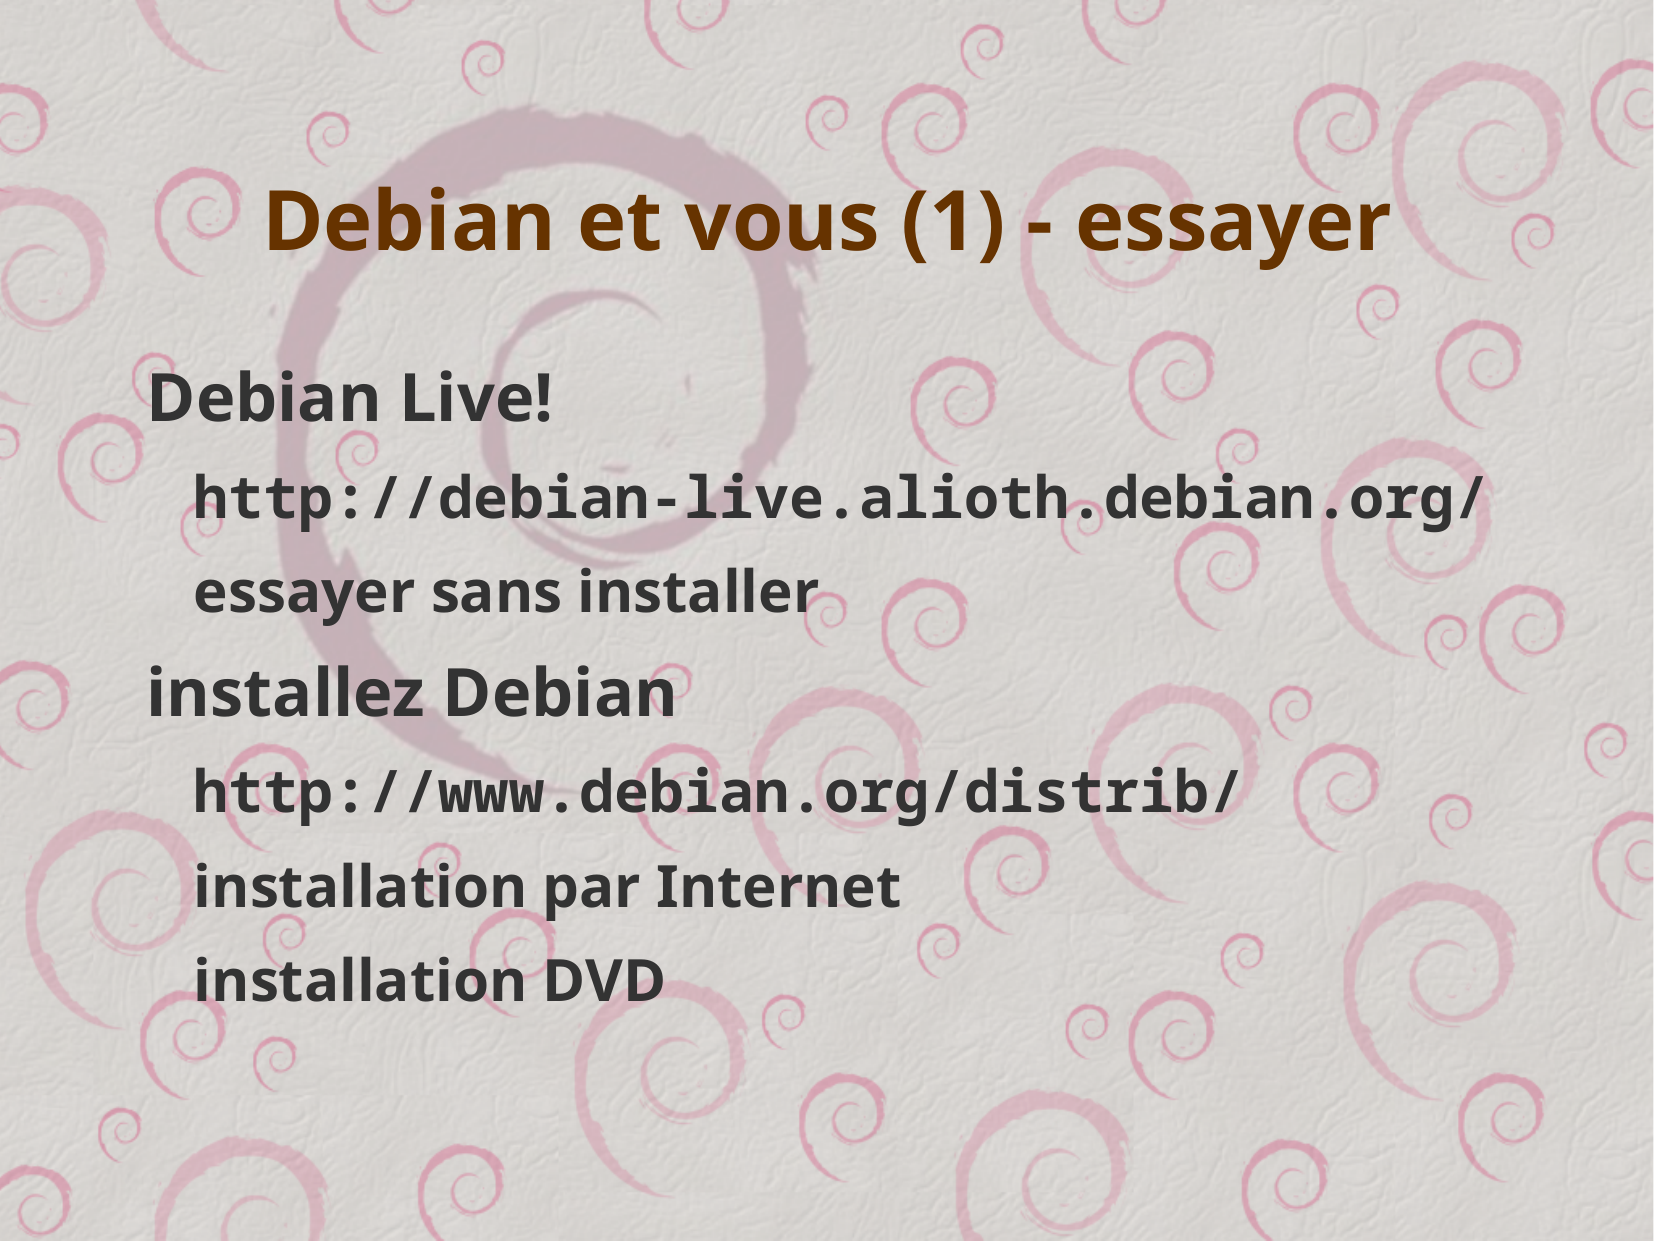

# Debian et vous (1) - essayer
Debian Live!
http://debian-live.alioth.debian.org/
essayer sans installer
installez Debian
http://www.debian.org/distrib/
installation par Internet
installation DVD